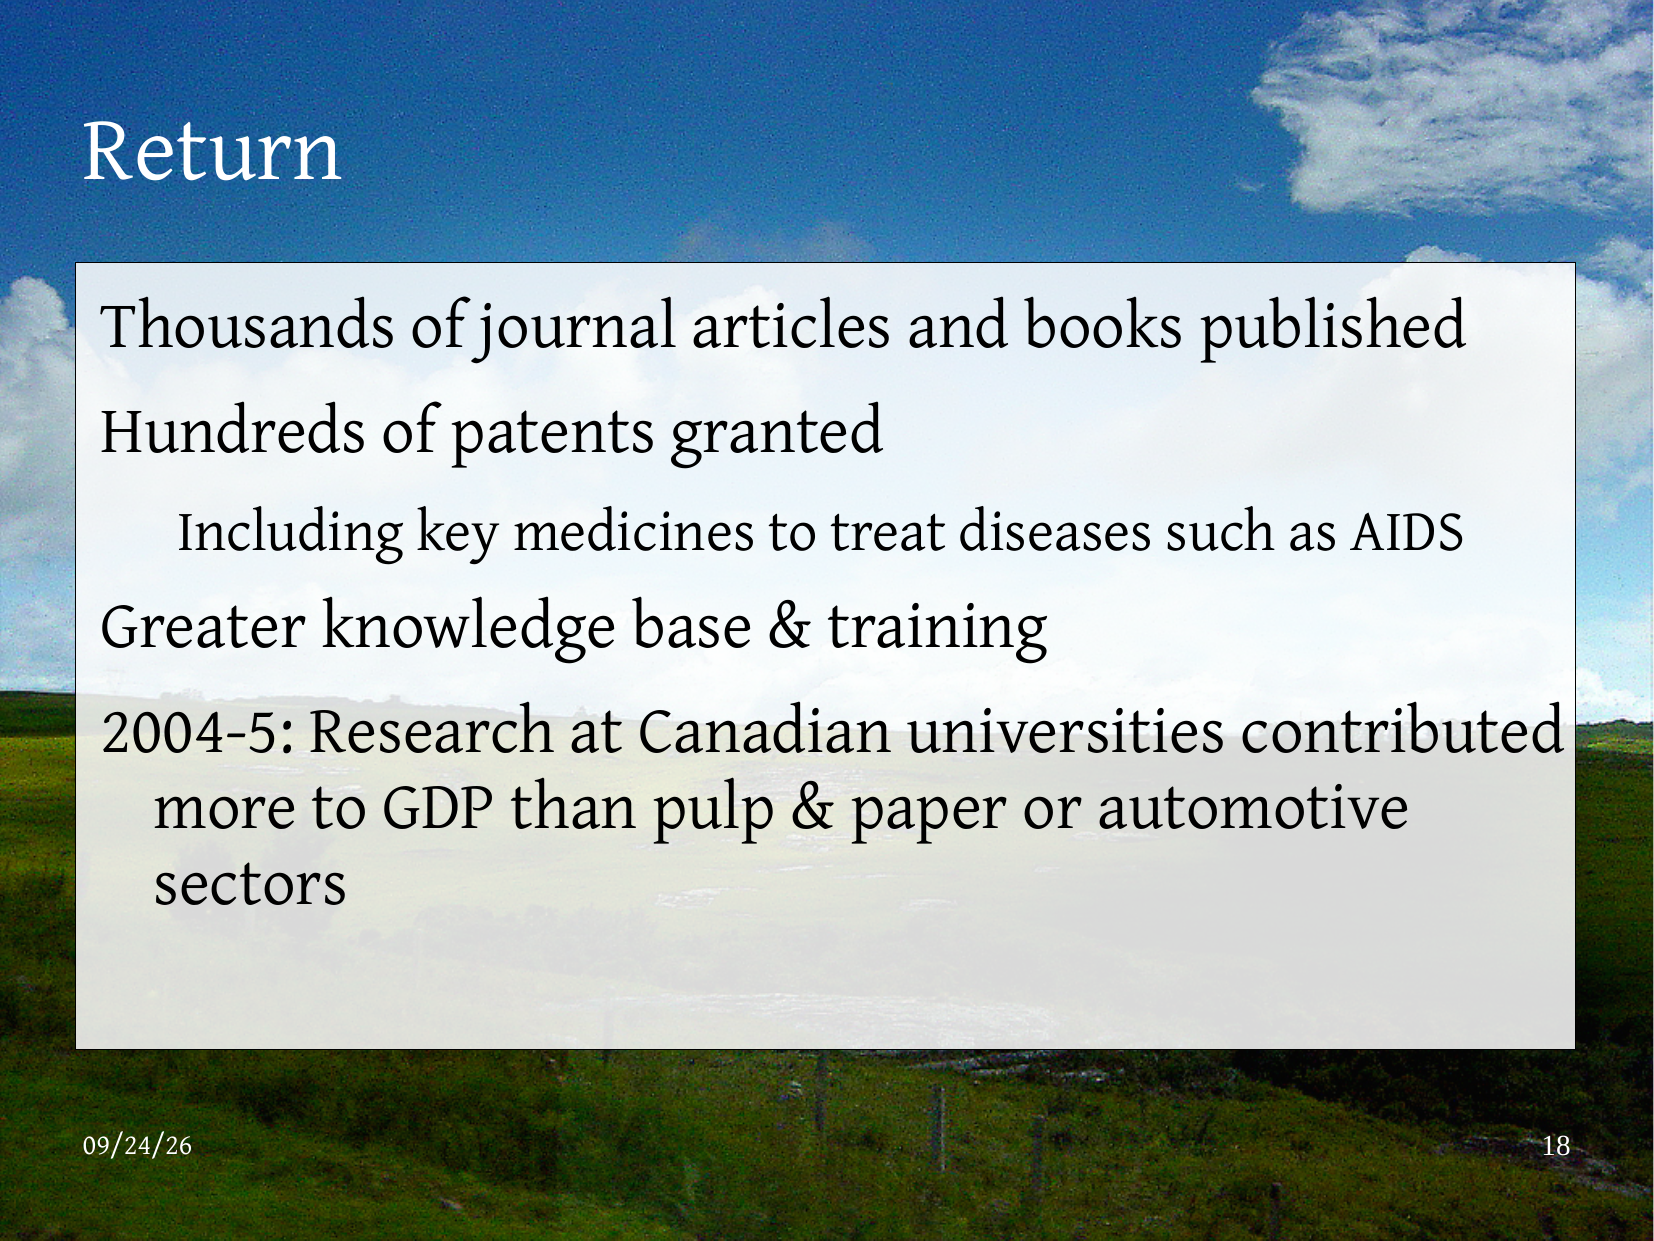

# Return
Thousands of journal articles and books published
Hundreds of patents granted
Including key medicines to treat diseases such as AIDS
Greater knowledge base & training
2004-5: Research at Canadian universities contributed more to GDP than pulp & paper or automotive sectors
18